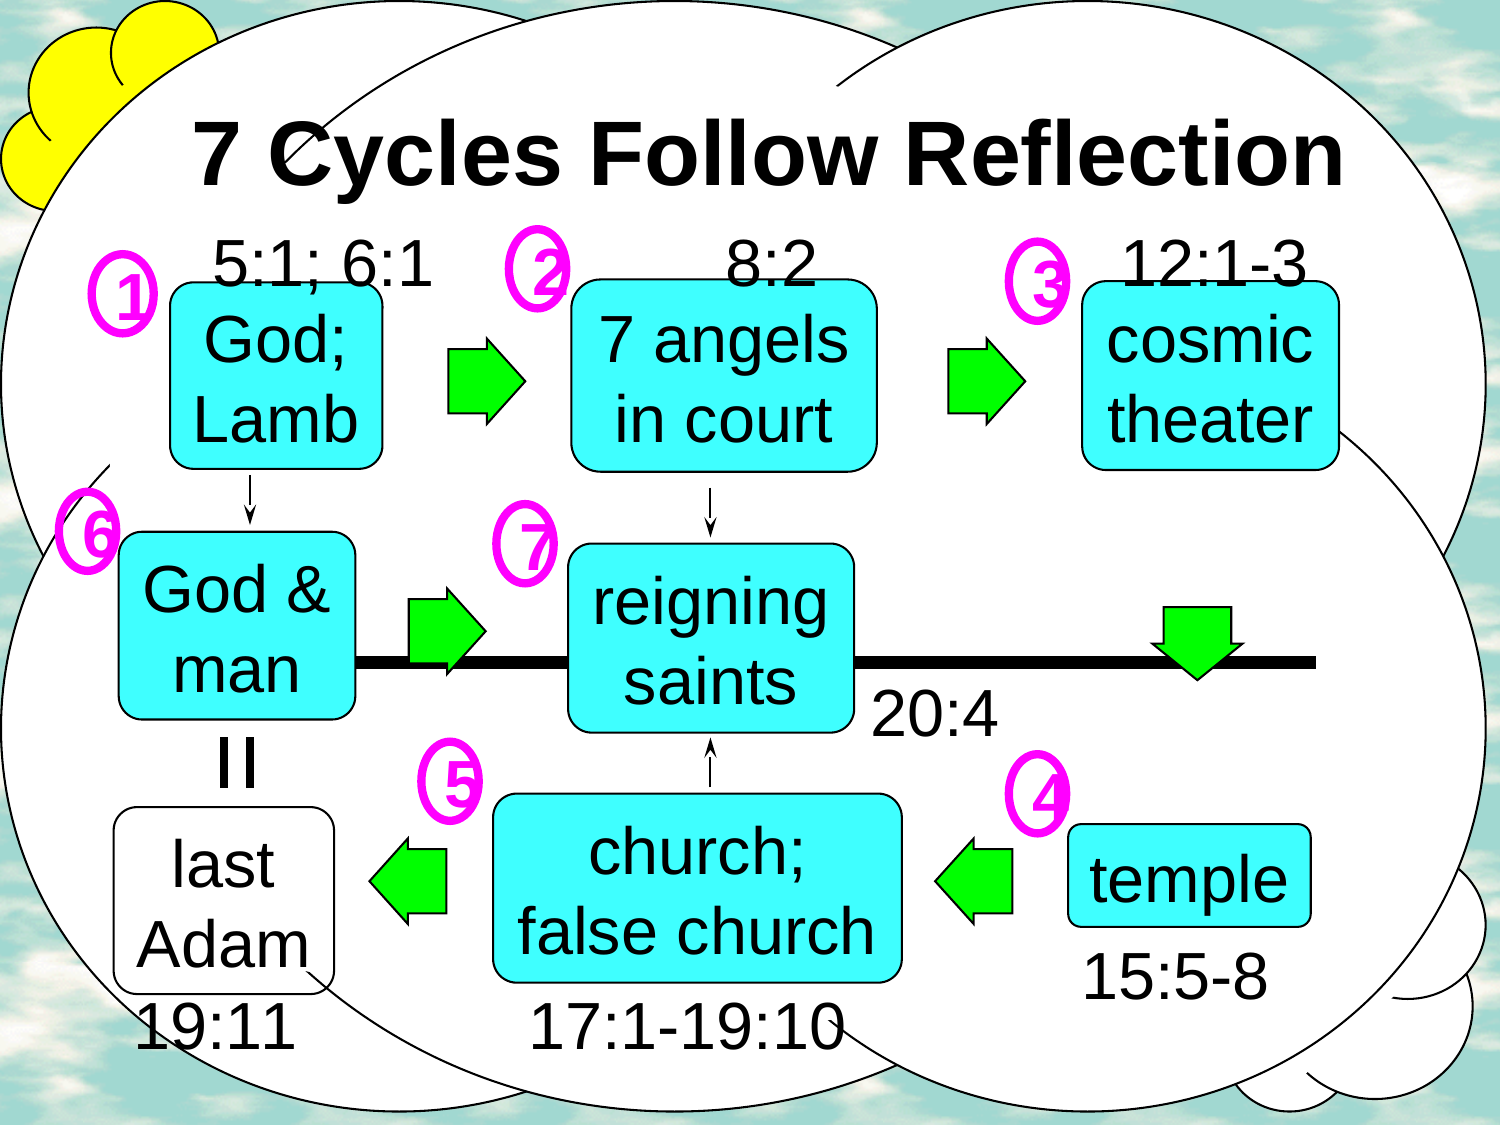

# 7 Cycles Follow Reflection
5:1; 6:1
1
8:2
2
12:1-3
3
7 angels
in court
cosmic
theater
God;
Lamb
6
God &
man
last
Adam
19:11
7
reigning
saints
20:4
4
15:5-8
5
17:1-19:10
church;
false church
temple